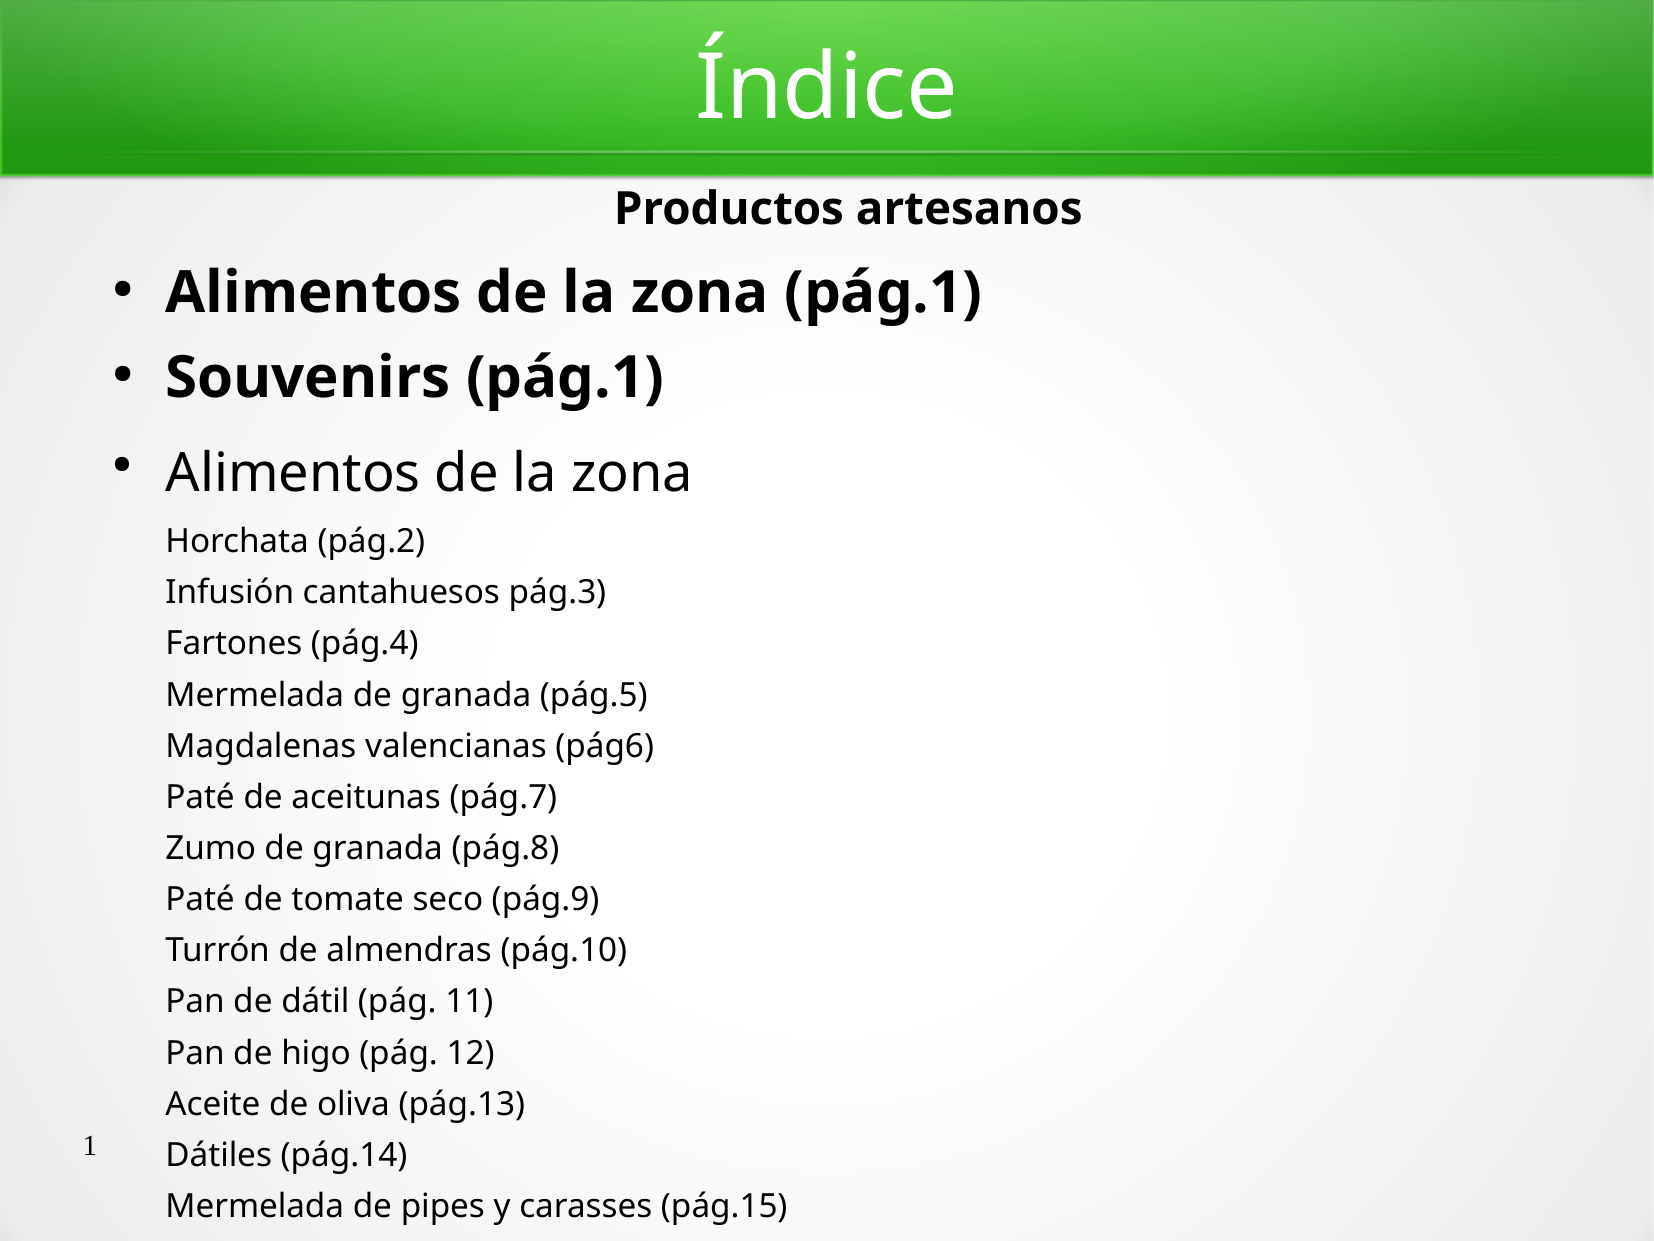

# Índice
 Productos artesanos
Alimentos de la zona (pág.1)
Souvenirs (pág.1)
Alimentos de la zona
Horchata (pág.2)
Infusión cantahuesos pág.3)
Fartones (pág.4)
Mermelada de granada (pág.5)
Magdalenas valencianas (pág6)
Paté de aceitunas (pág.7)
Zumo de granada (pág.8)
Paté de tomate seco (pág.9)
Turrón de almendras (pág.10)
Pan de dátil (pág. 11)
Pan de higo (pág. 12)
Aceite de oliva (pág.13)
Dátiles (pág.14)
Mermelada de pipes y carasses (pág.15)
1